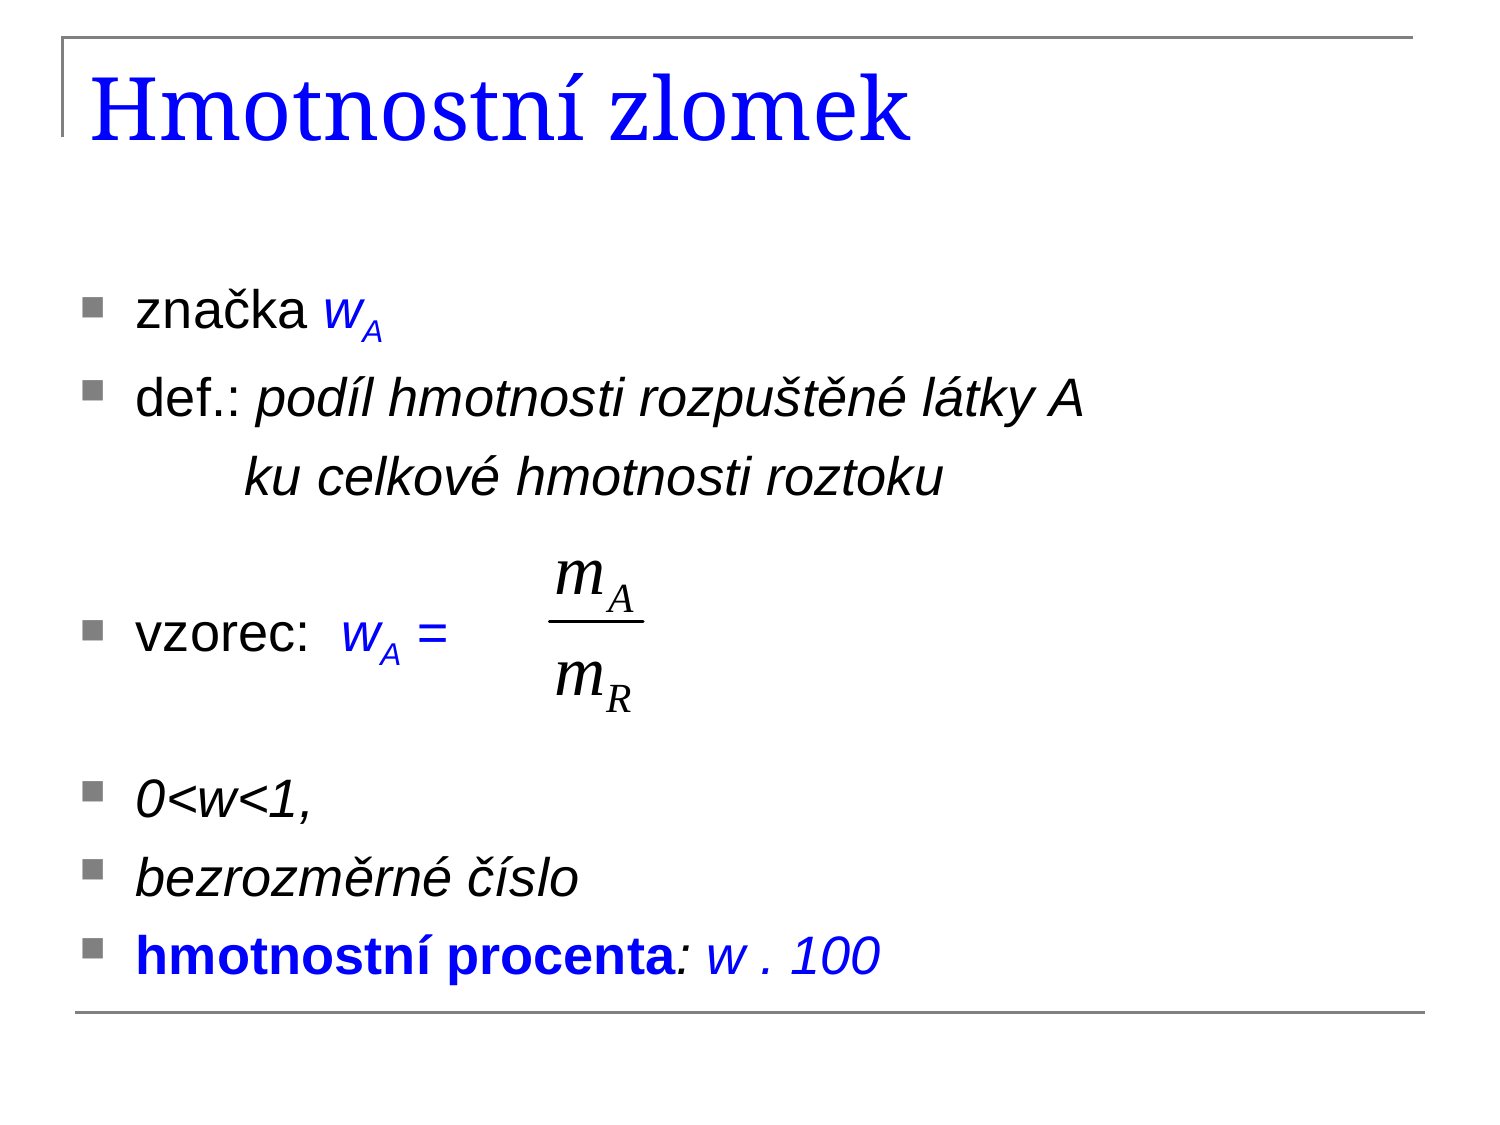

# Hmotnostní zlomek
značka wA
def.: podíl hmotnosti rozpuštěné látky A
 ku celkové hmotnosti roztoku
vzorec: wA =
0<w<1,
bezrozměrné číslo
hmotnostní procenta: w . 100